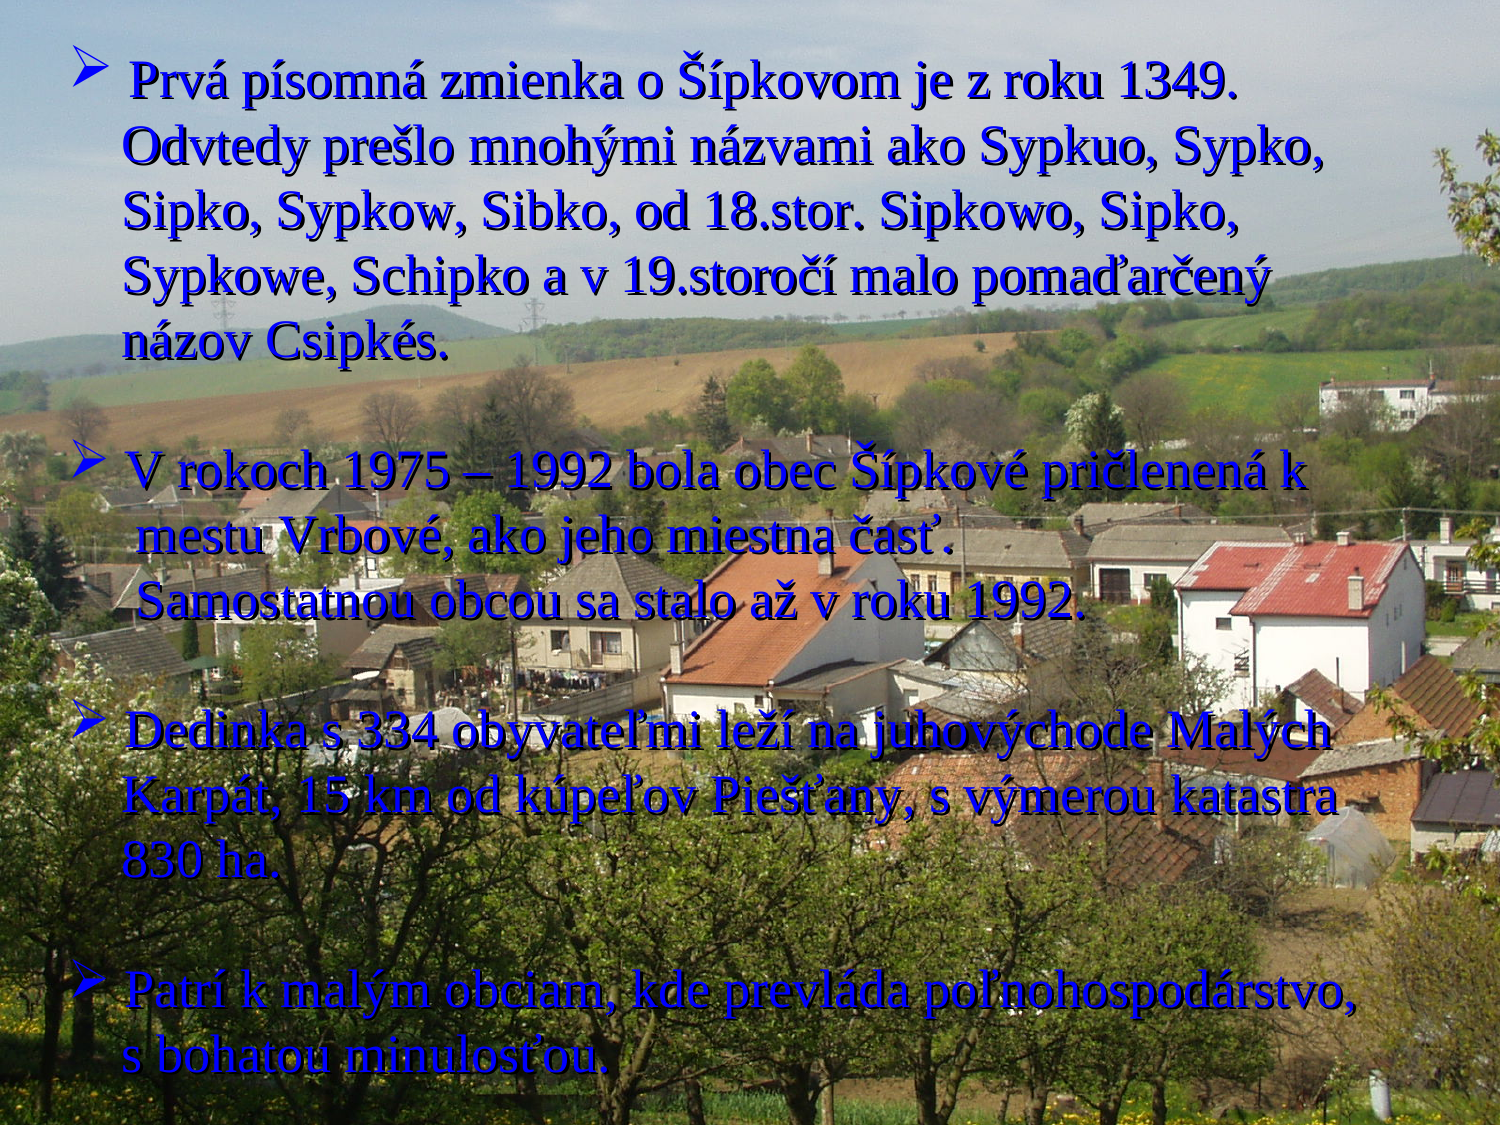

Prvá písomná zmienka o Šípkovom je z roku 1349.
 Odvtedy prešlo mnohými názvami ako Sypkuo, Sypko,
 Sipko, Sypkow, Sibko, od 18.stor. Sipkowo, Sipko,
 Sypkowe, Schipko a v 19.storočí malo pomaďarčený
 názov Csipkés.
 V rokoch 1975 – 1992 bola obec Šípkové pričlenená k
 mestu Vrbové, ako jeho miestna časť.
 Samostatnou obcou sa stalo až v roku 1992.
 Dedinka s 334 obyvateľmi leží na juhovýchode Malých
 Karpát, 15 km od kúpeľov Piešťany, s výmerou katastra
 830 ha.
 Patrí k malým obciam, kde prevláda poľnohospodárstvo,
 s bohatou minulosťou.